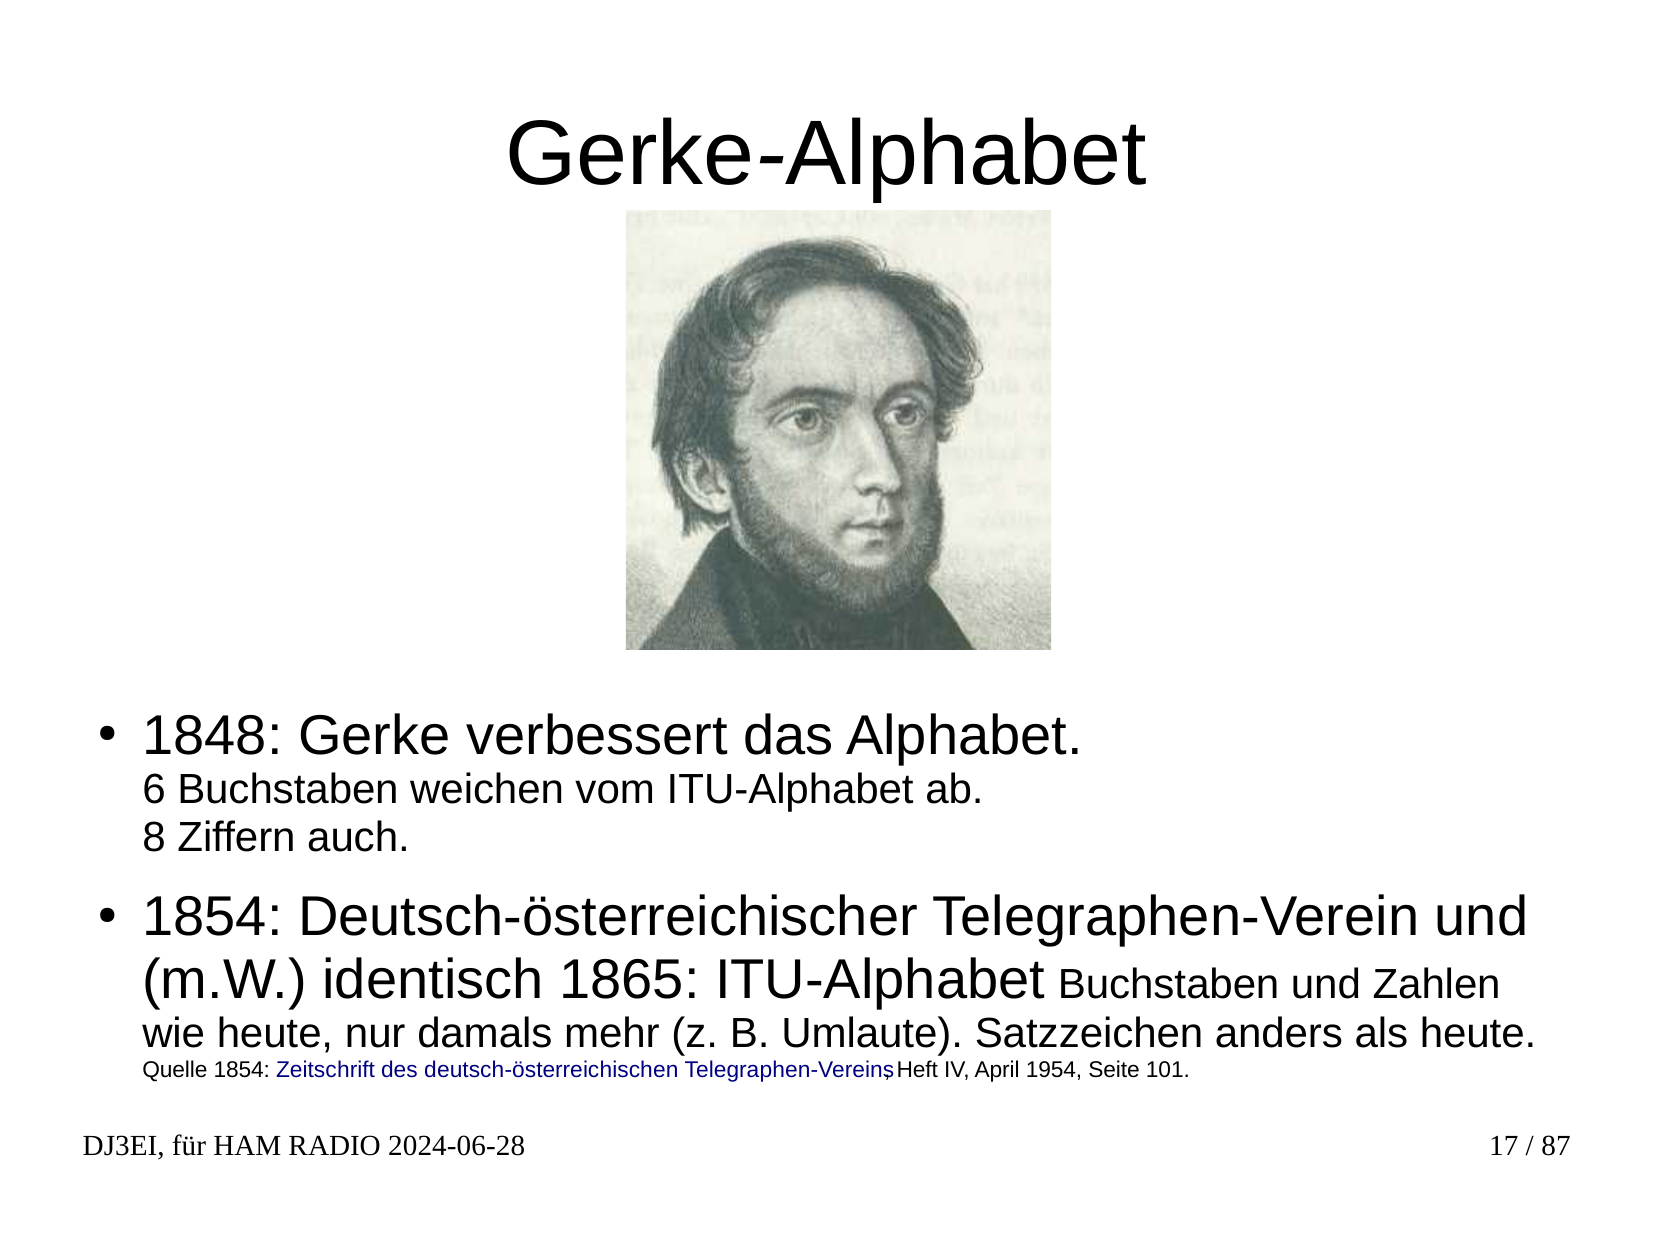

# Gerke-Alphabet
1848: Gerke verbessert das Alphabet.
6 Buchstaben weichen vom ITU-Alphabet ab.
8 Ziffern auch.
1854: Deutsch-österreichischer Telegraphen-Verein und (m.W.) identisch 1865: ITU-Alphabet Buchstaben und Zahlen wie heute, nur damals mehr (z. B. Umlaute). Satzzeichen anders als heute.
Quelle 1854: Zeitschrift des deutsch-österreichischen Telegraphen-Vereins, Heft IV, April 1954, Seite 101.
17